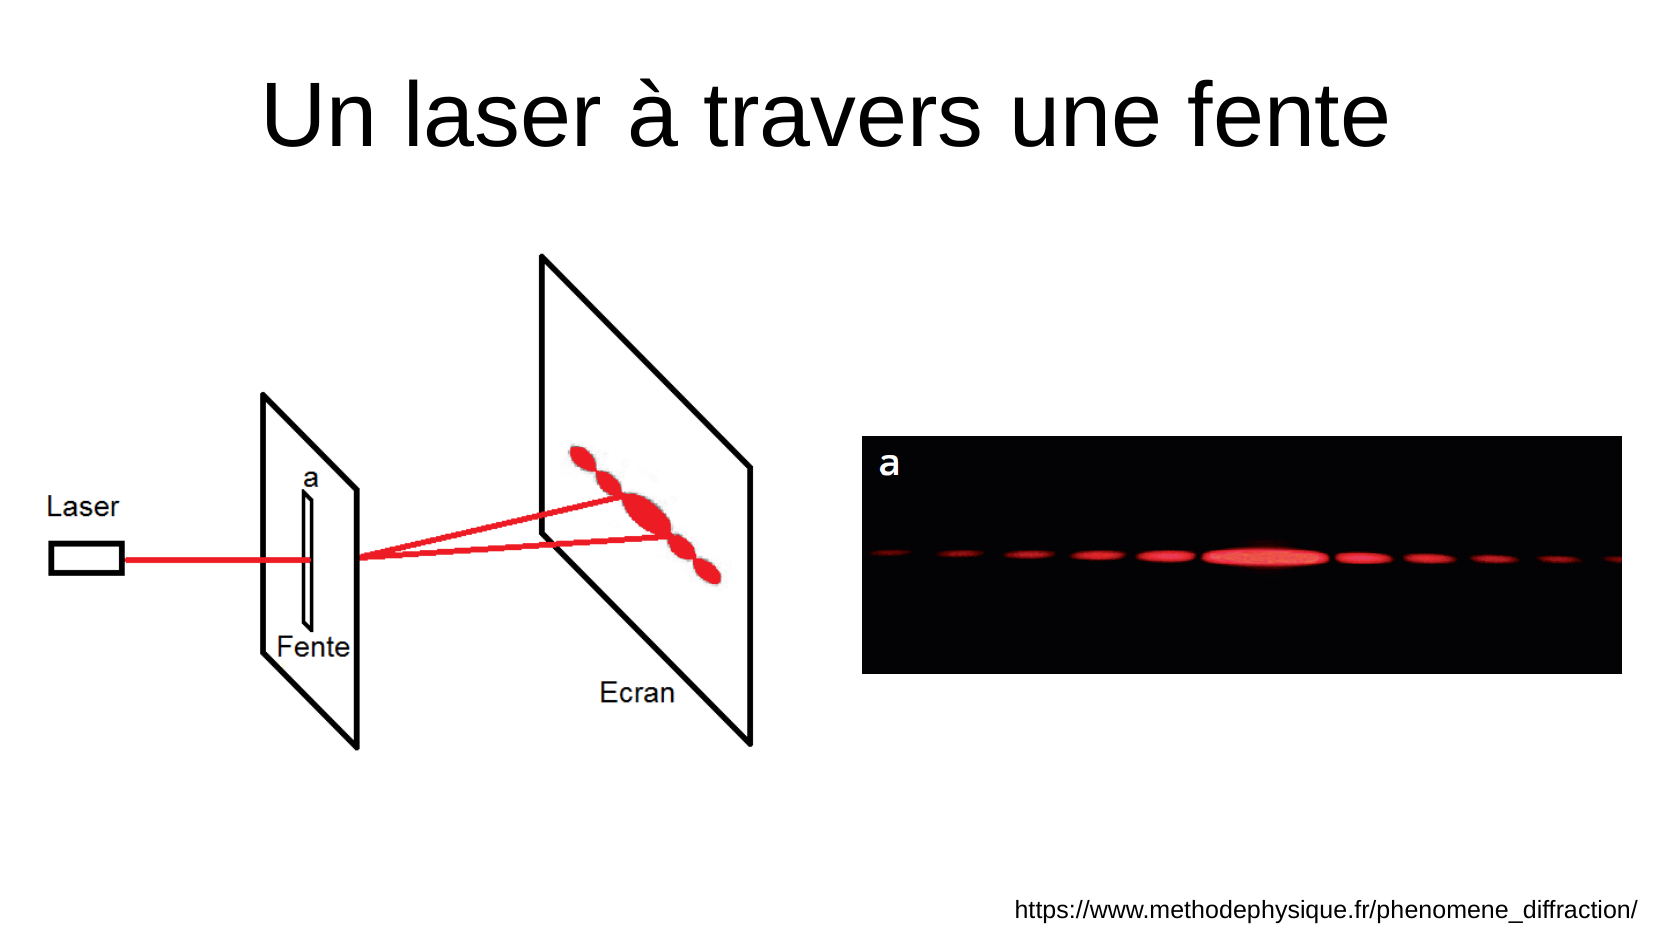

# Un laser à travers une fente
https://www.methodephysique.fr/phenomene_diffraction/